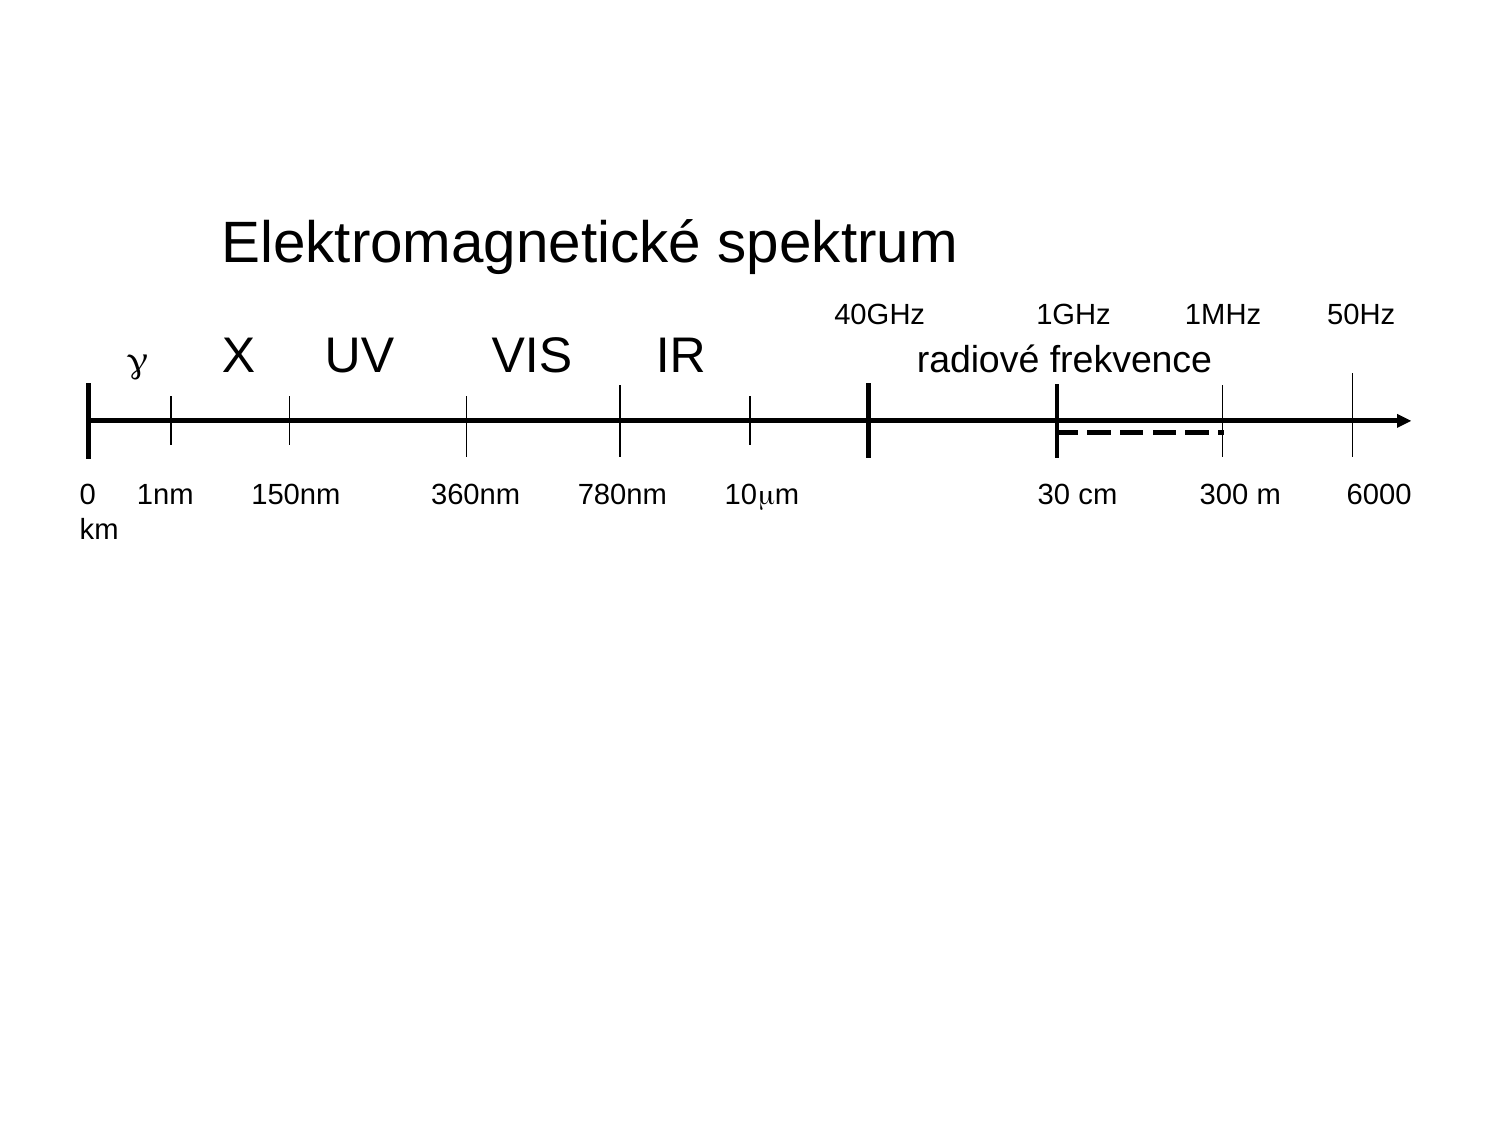

Elektromagnetické spektrum
 40GHz 1GHz 1MHz 50Hz
 X UV VIS IR radiové frekvence
0 1nm 150nm 360nm 780nm 10m 30 cm 300 m 6000 km